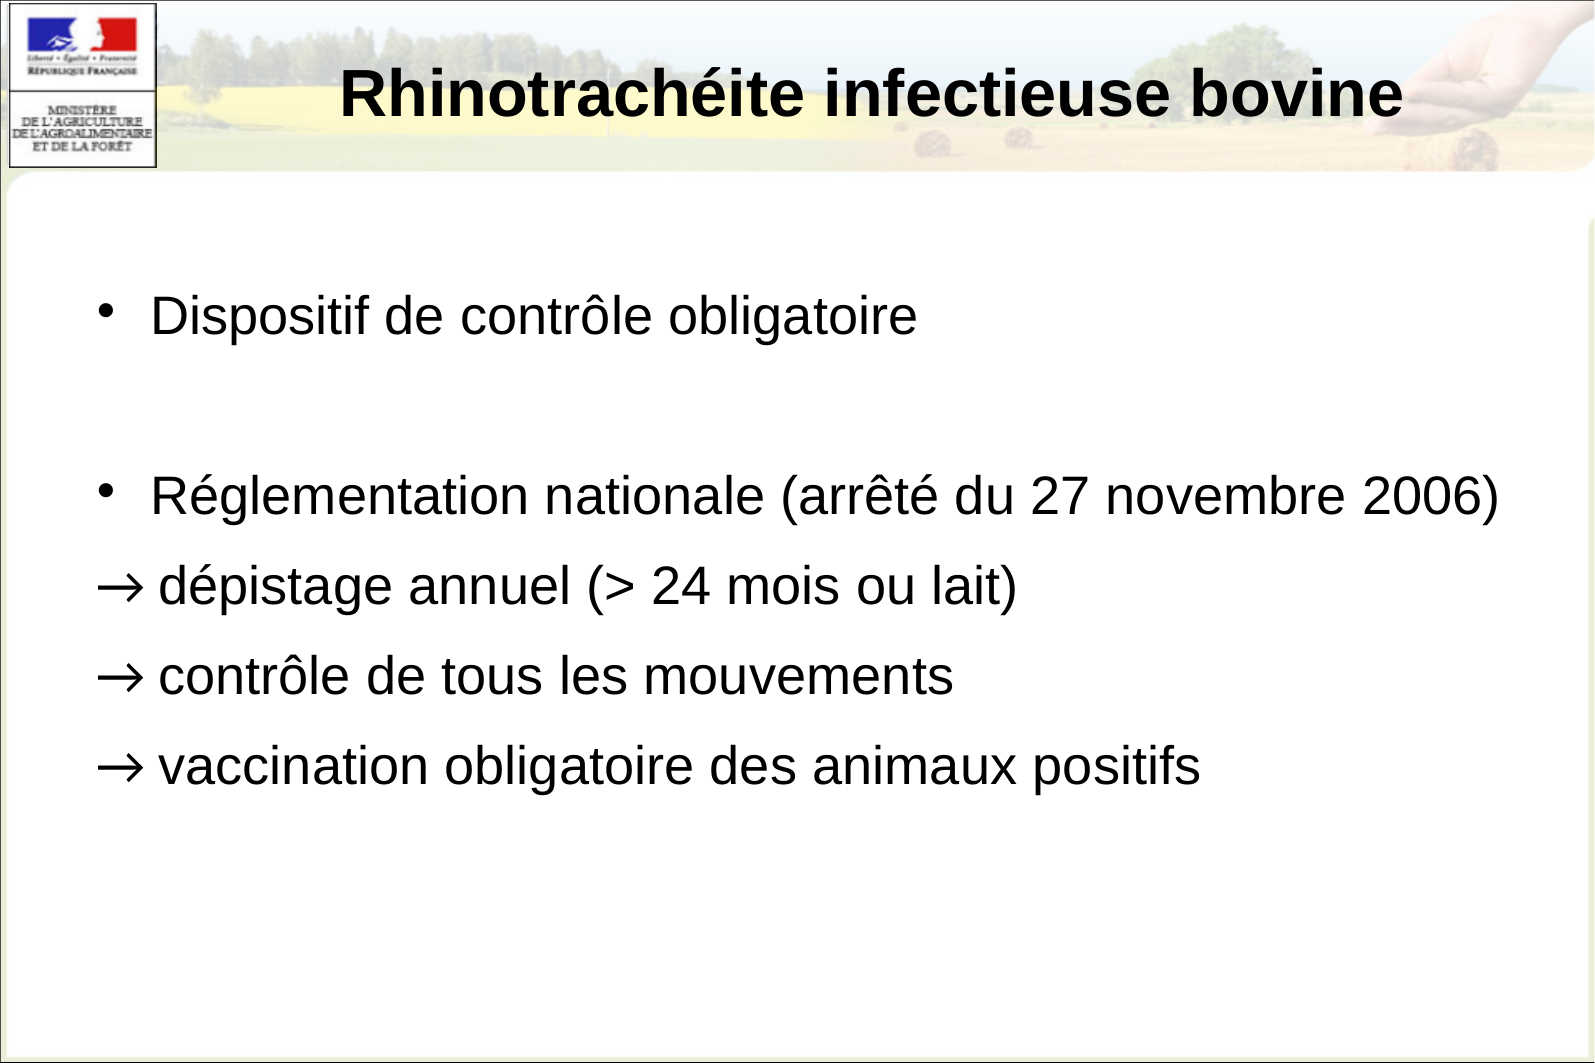

# Rhinotrachéite infectieuse bovine
Dispositif de contrôle obligatoire
Réglementation nationale (arrêté du 27 novembre 2006)
→ dépistage annuel (> 24 mois ou lait)
→ contrôle de tous les mouvements
→ vaccination obligatoire des animaux positifs